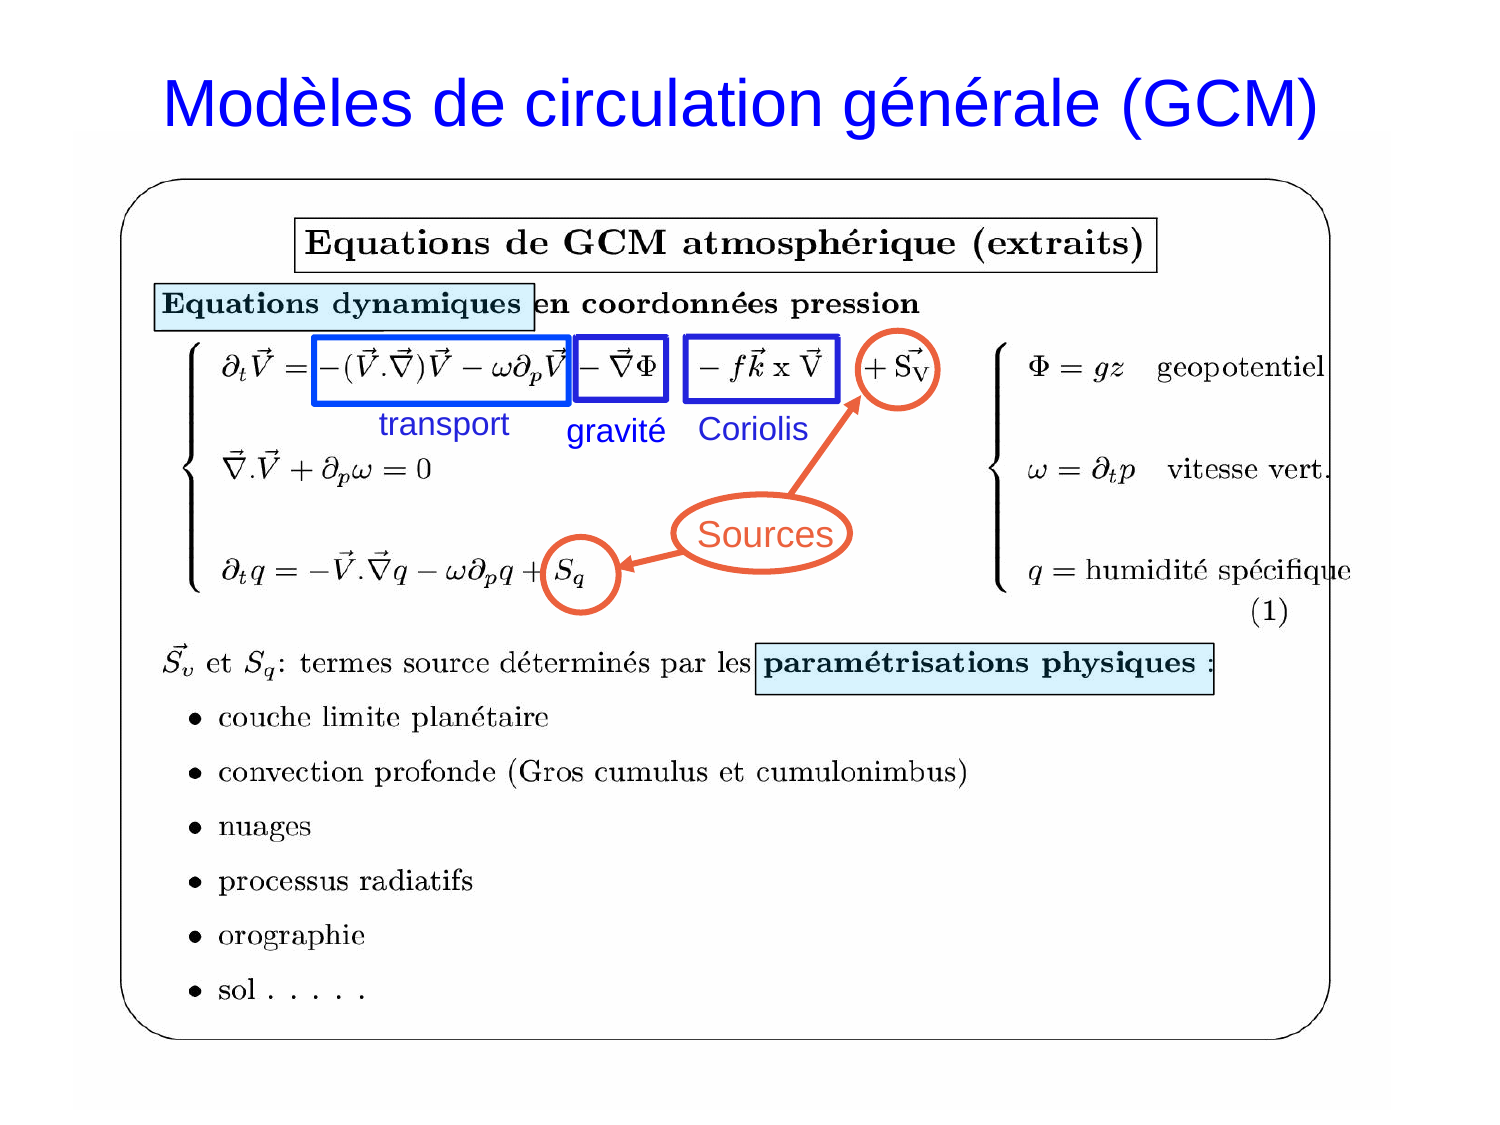

Modèles de circulation générale (GCM)
transport
Coriolis
gravité
Sources